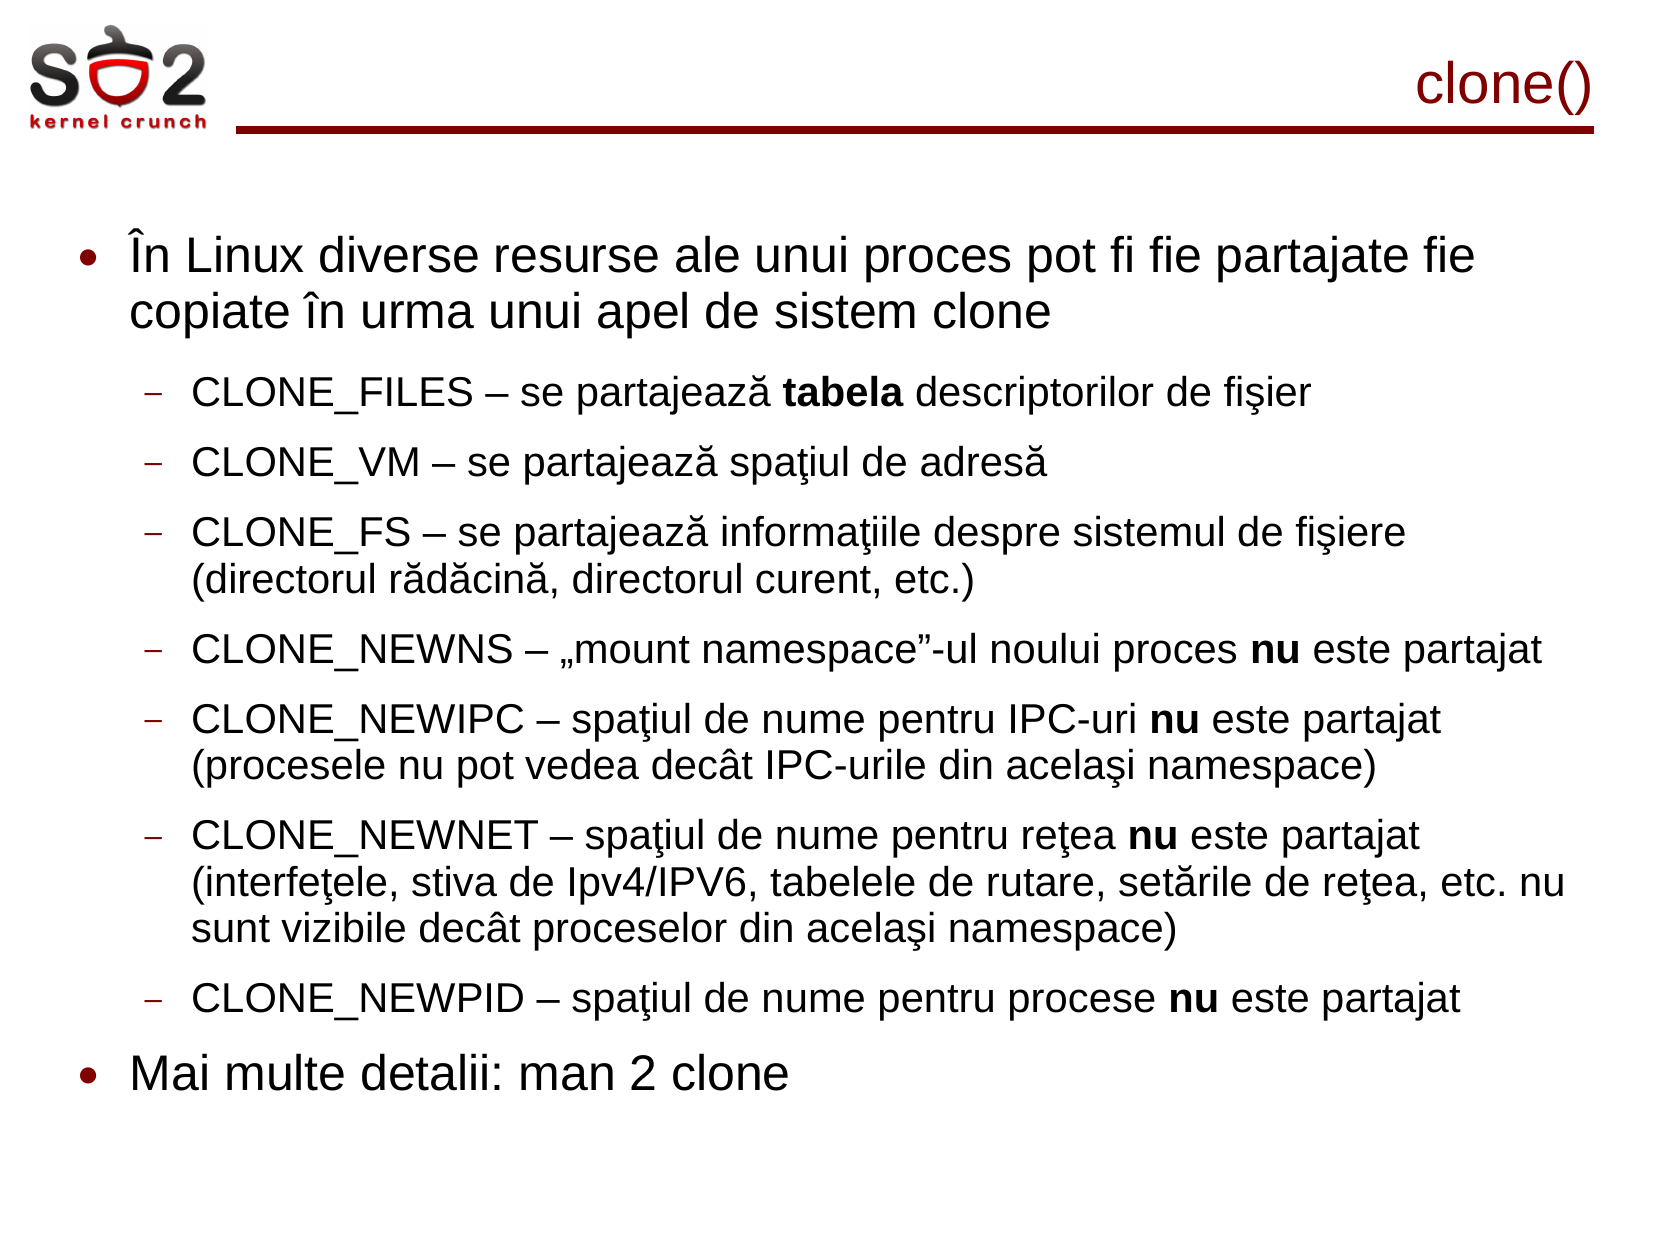

# clone()
În Linux diverse resurse ale unui proces pot fi fie partajate fie copiate în urma unui apel de sistem clone
CLONE_FILES – se partajează tabela descriptorilor de fişier
CLONE_VM – se partajează spaţiul de adresă
CLONE_FS – se partajează informaţiile despre sistemul de fişiere (directorul rădăcină, directorul curent, etc.)
CLONE_NEWNS – „mount namespace”-ul noului proces nu este partajat
CLONE_NEWIPC – spaţiul de nume pentru IPC-uri nu este partajat (procesele nu pot vedea decât IPC-urile din acelaşi namespace)
CLONE_NEWNET – spaţiul de nume pentru reţea nu este partajat (interfeţele, stiva de Ipv4/IPV6, tabelele de rutare, setările de reţea, etc. nu sunt vizibile decât proceselor din acelaşi namespace)
CLONE_NEWPID – spaţiul de nume pentru procese nu este partajat
Mai multe detalii: man 2 clone